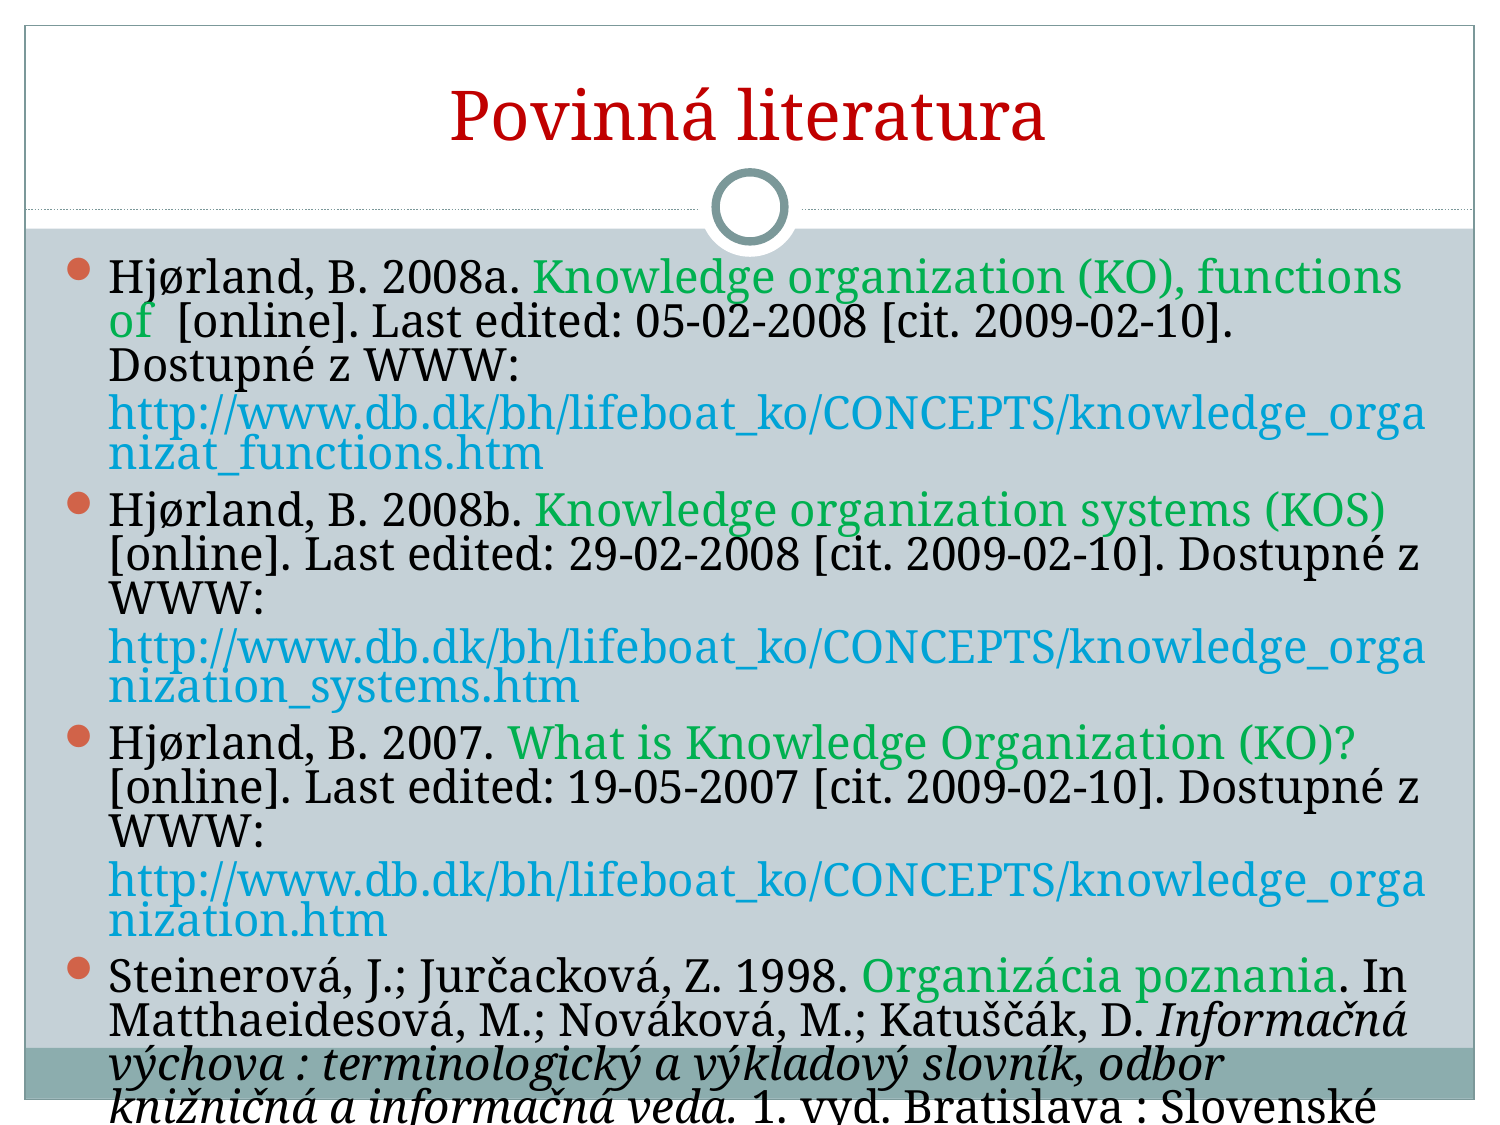

# Povinná literatura
Hjørland, B. 2008a. Knowledge organization (KO), functions of [online]. Last edited: 05-02-2008 [cit. 2009-02-10]. Dostupné z WWW: http://www.db.dk/bh/lifeboat_ko/CONCEPTS/knowledge_organizat_functions.htm
Hjørland, B. 2008b. Knowledge organization systems (KOS) [online]. Last edited: 29-02-2008 [cit. 2009-02-10]. Dostupné z WWW: http://www.db.dk/bh/lifeboat_ko/CONCEPTS/knowledge_organization_systems.htm
Hjørland, B. 2007. What is Knowledge Organization (KO)? [online]. Last edited: 19-05-2007 [cit. 2009-02-10]. Dostupné z WWW: http://www.db.dk/bh/lifeboat_ko/CONCEPTS/knowledge_organization.htm
Steinerová, J.; Jurčacková, Z. 1998. Organizácia poznania. In Matthaeidesová, M.; Nováková, M.; Katuščák, D. Informačná výchova : terminologický a výkladový slovník, odbor knižničná a informačná veda. 1. vyd. Bratislava : Slovenské pedagogické nakladateľstvo, 1998, s. 249-251. ISBN 8008028181.